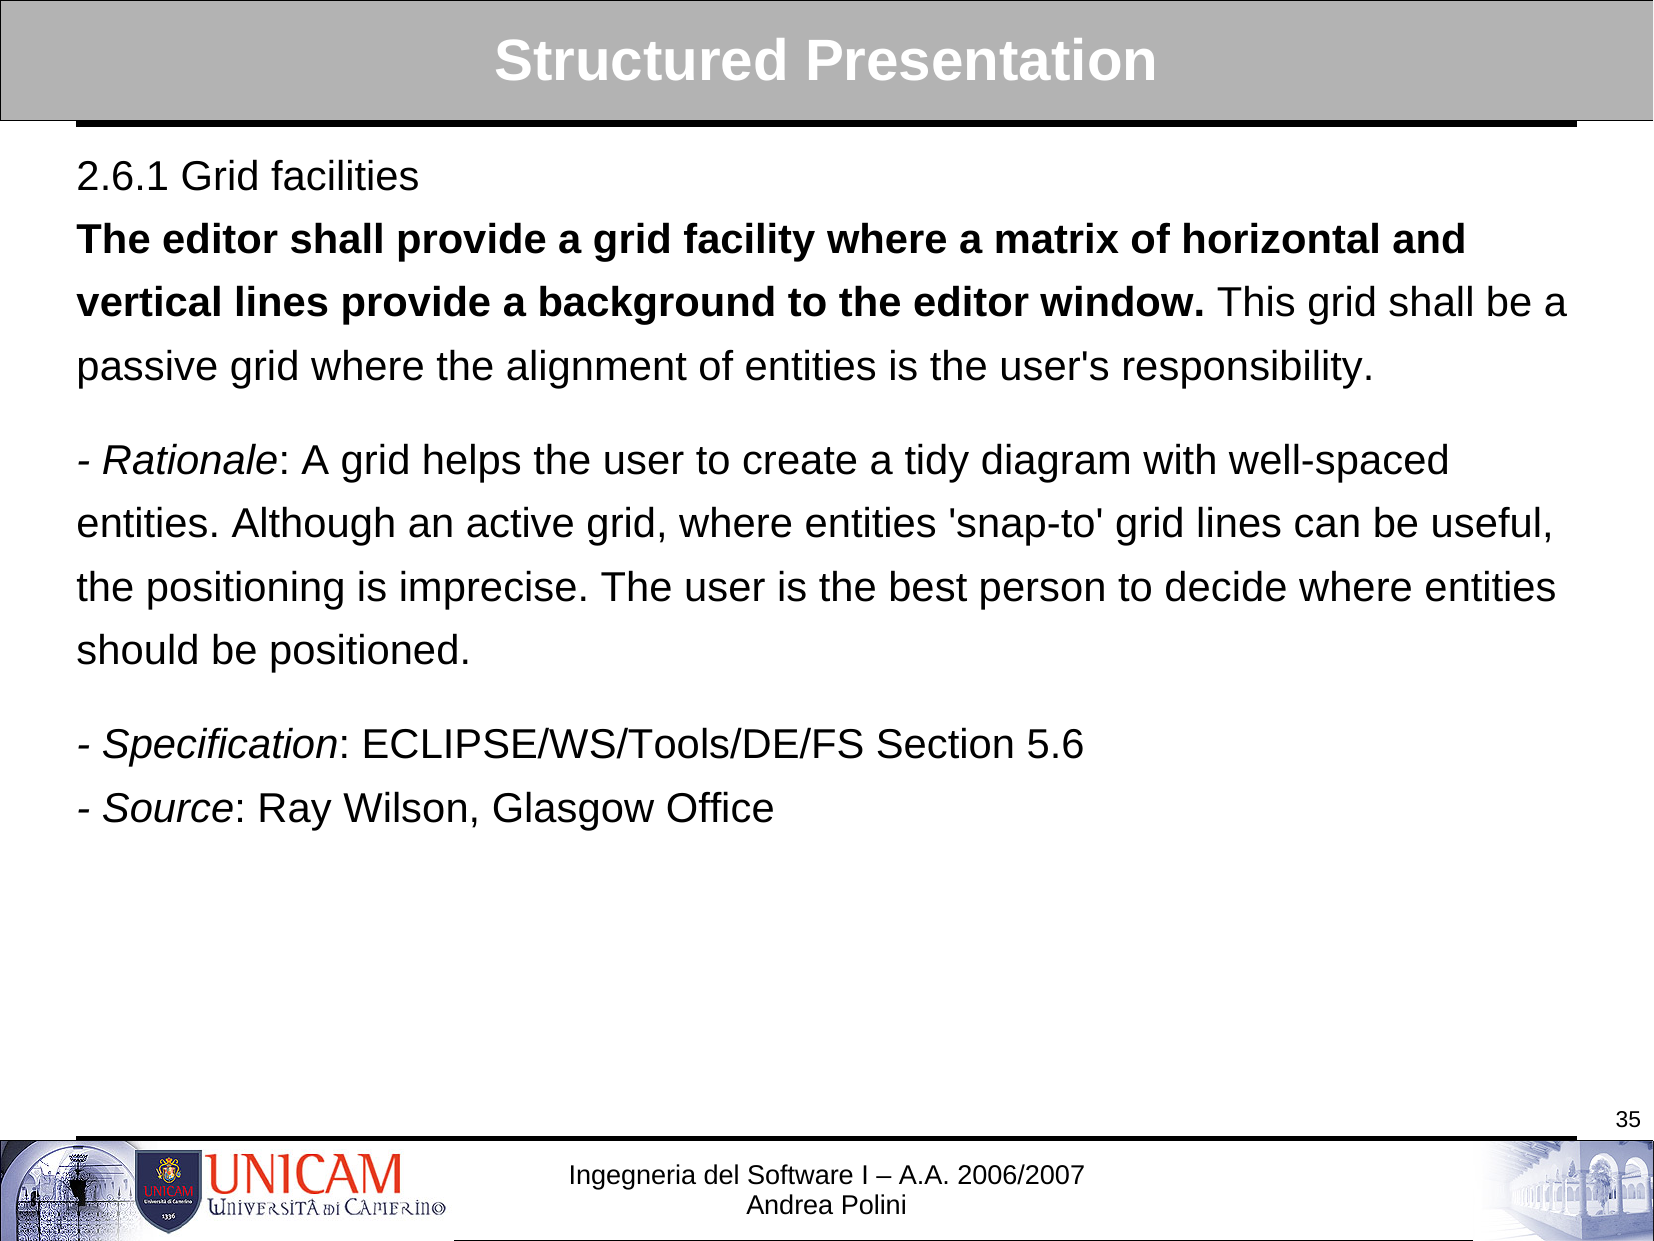

# Structured Presentation
2.6.1 Grid facilities
The editor shall provide a grid facility where a matrix of horizontal and vertical lines provide a background to the editor window. This grid shall be a passive grid where the alignment of entities is the user's responsibility.
- Rationale: A grid helps the user to create a tidy diagram with well-spaced entities. Although an active grid, where entities 'snap-to' grid lines can be useful, the positioning is imprecise. The user is the best person to decide where entities should be positioned.
- Specification: ECLIPSE/WS/Tools/DE/FS Section 5.6
- Source: Ray Wilson, Glasgow Office
35